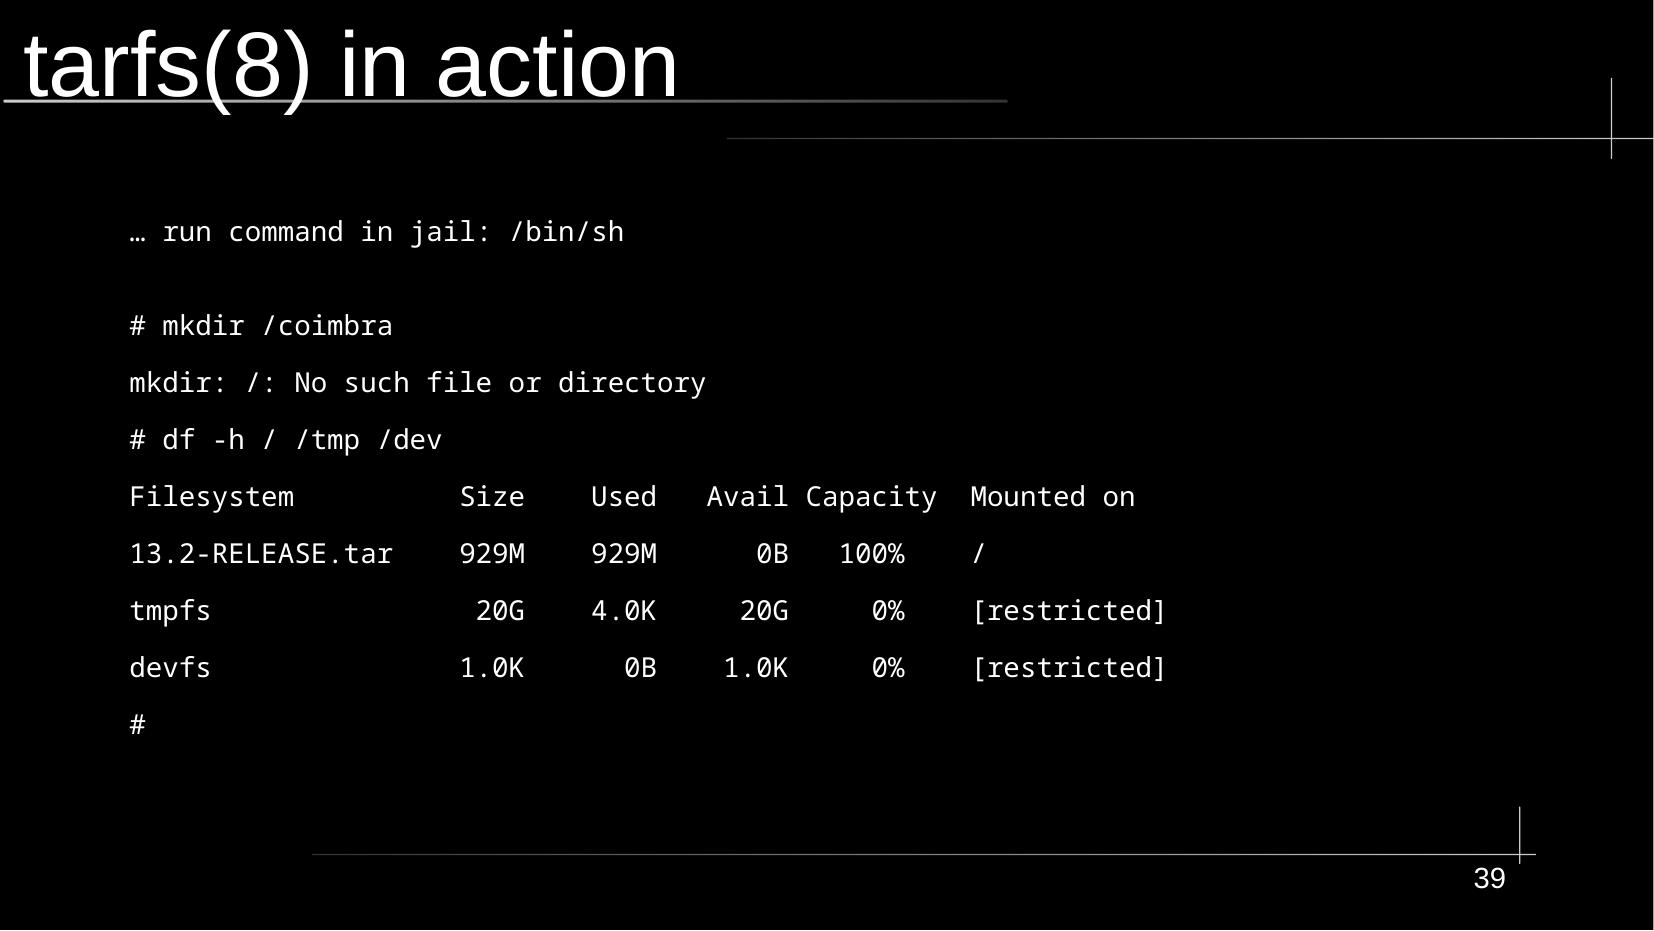

# tarfs(8) in action
… run command in jail: /bin/sh
# mkdir /coimbra
mkdir: /: No such file or directory
# df -h / /tmp /dev
Filesystem Size Used Avail Capacity Mounted on
13.2-RELEASE.tar 929M 929M 0B 100% /
tmpfs 20G 4.0K 20G 0% [restricted]
devfs 1.0K 0B 1.0K 0% [restricted]
#
39